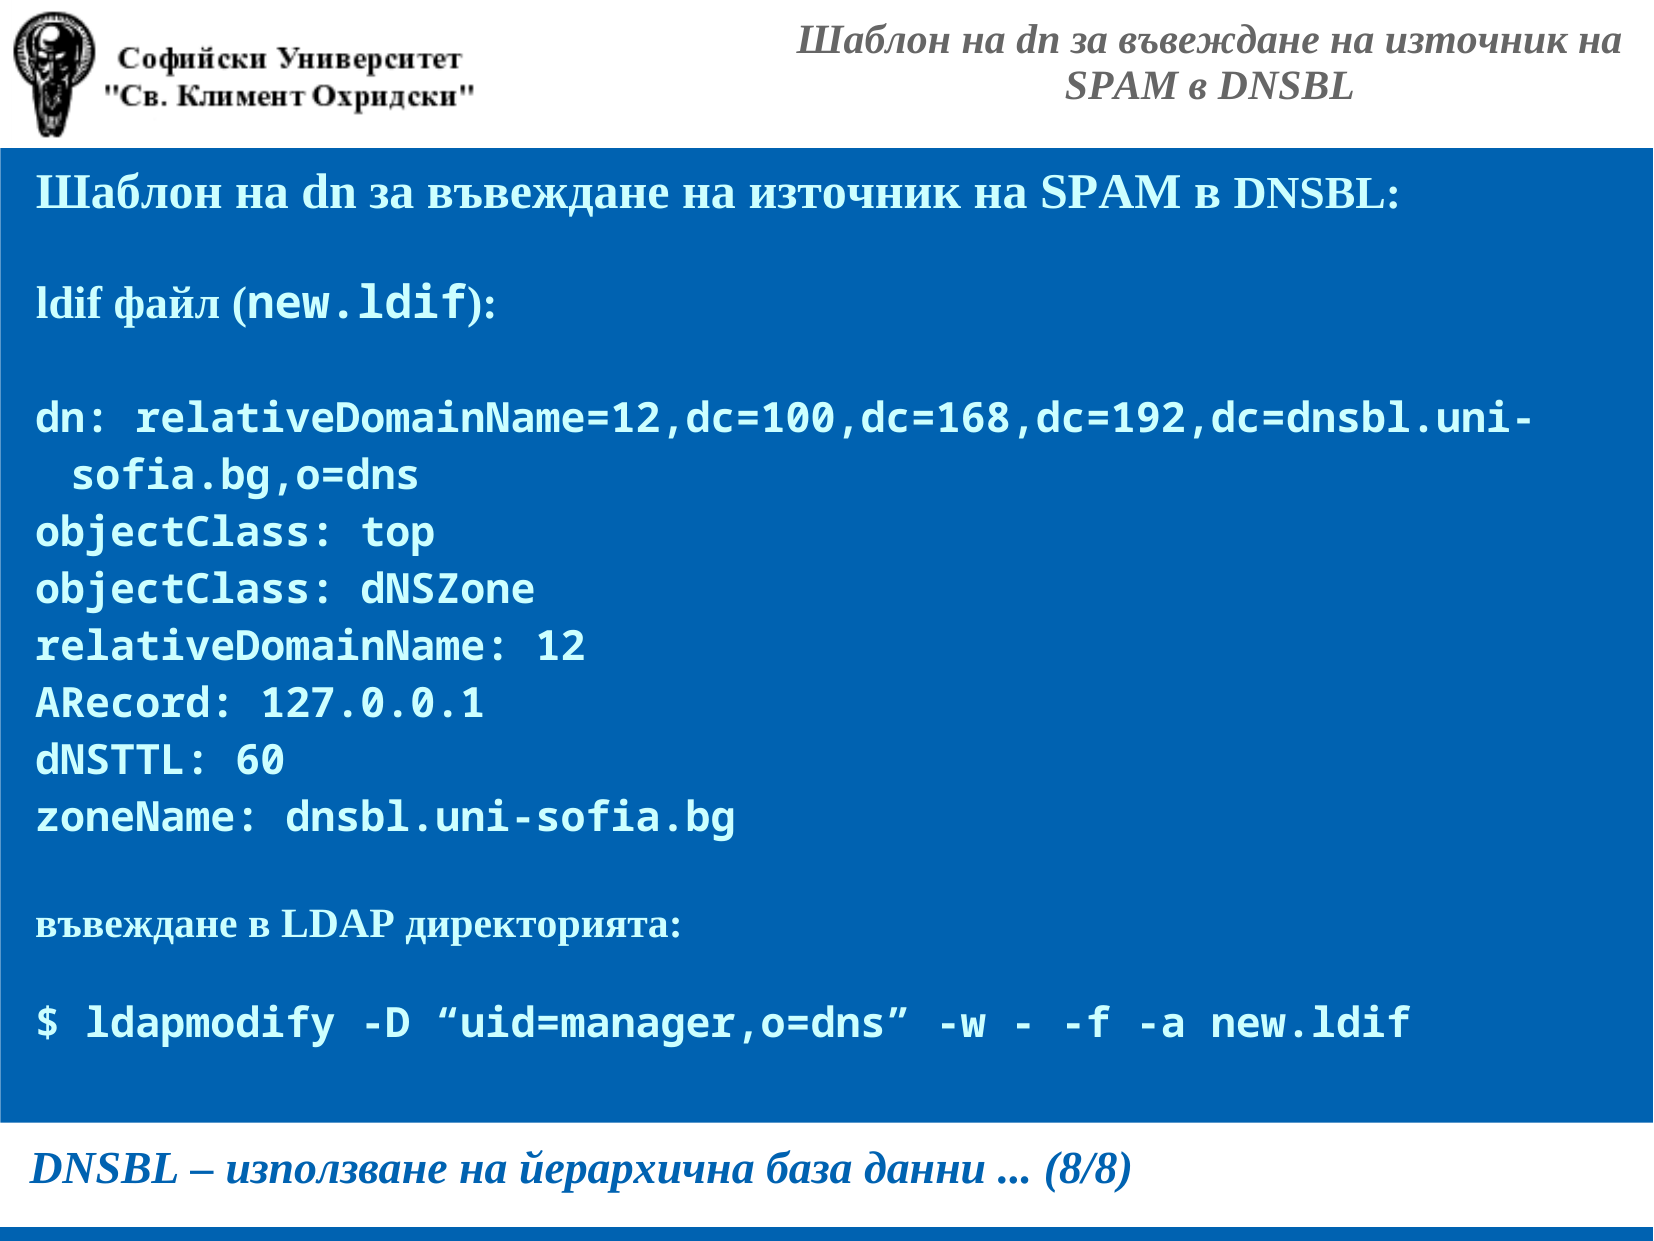

# Шаблон на dn за въвеждане на източник на SPAM в DNSBL
Шаблон на dn за въвеждане на източник на SPAM в DNSBL:
ldif файл (new.ldif):
dn: relativeDomainName=12,dc=100,dc=168,dc=192,dc=dnsbl.uni-sofia.bg,o=dns
objectClass: top
objectClass: dNSZone
relativeDomainName: 12
ARecord: 127.0.0.1
dNSTTL: 60
zoneName: dnsbl.uni-sofia.bg
въвеждане в LDAP директорията:
$ ldapmodify -D “uid=manager,o=dns” -w - -f -a new.ldif
DNSBL – използване на йерархична база данни ... (8/8)